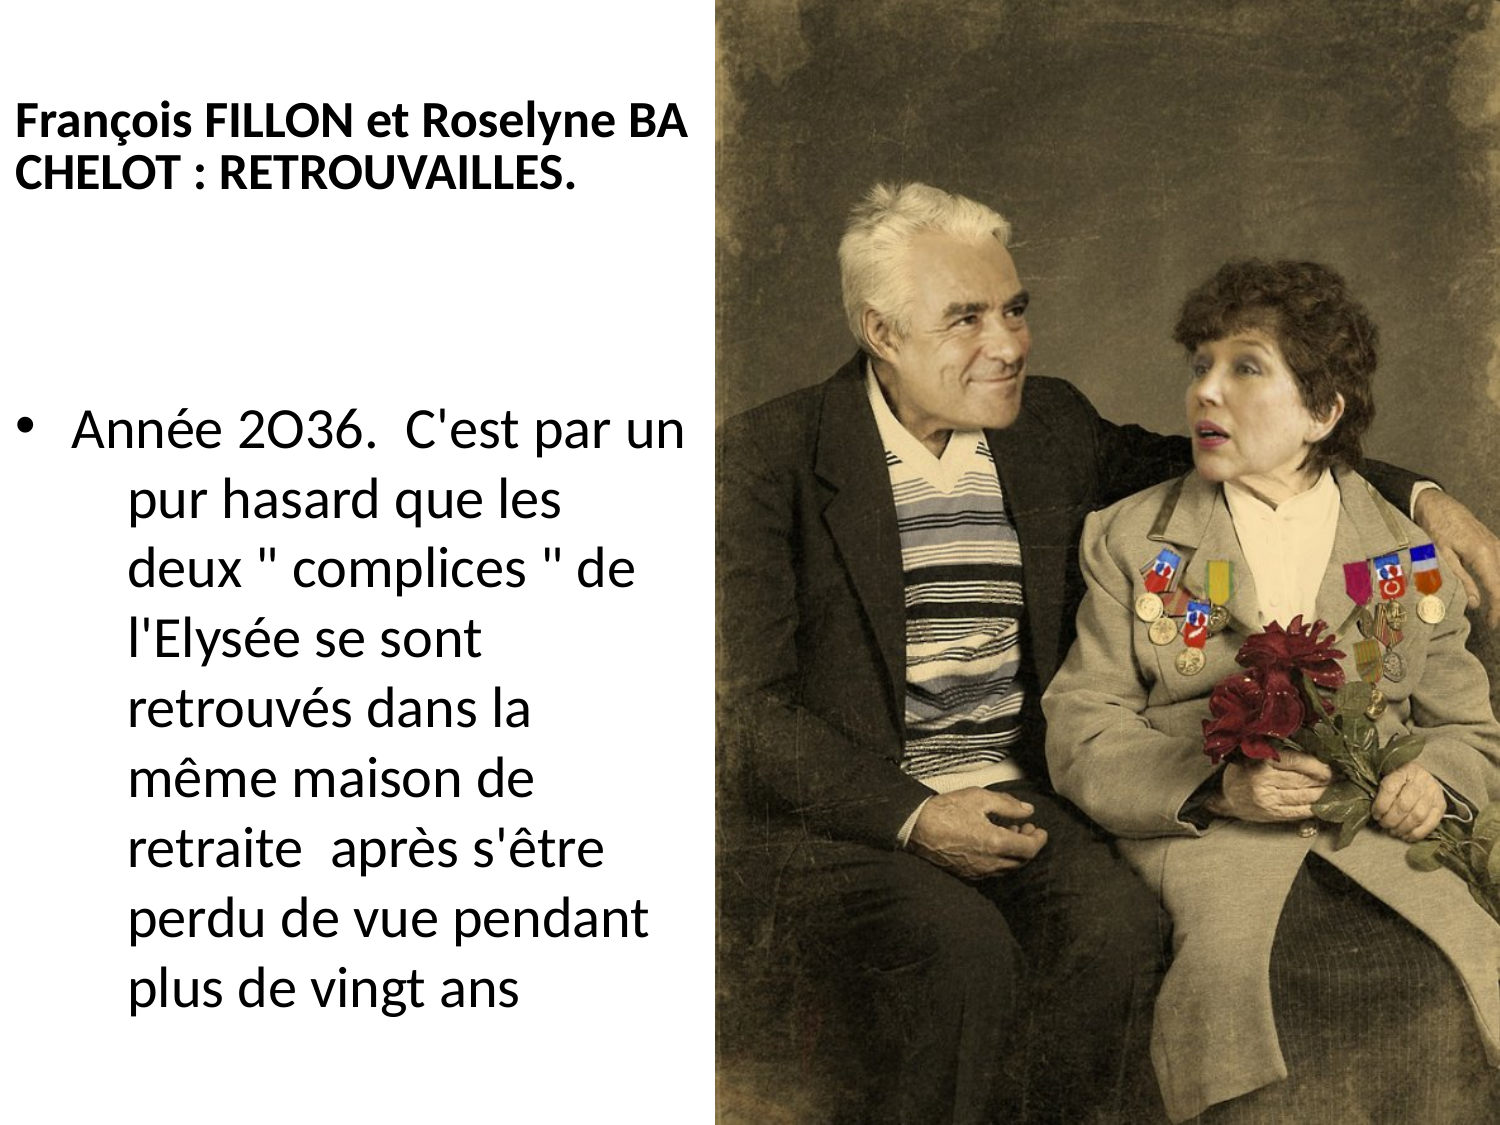

François FILLON et Roselyne BACHELOT : RETROUVAILLES.
# Année 2O36.  C'est par un pur hasard que les deux " complices " de l'Elysée se sont retrouvés dans la même maison de retraite  après s'être perdu de vue pendant plus de vingt ans